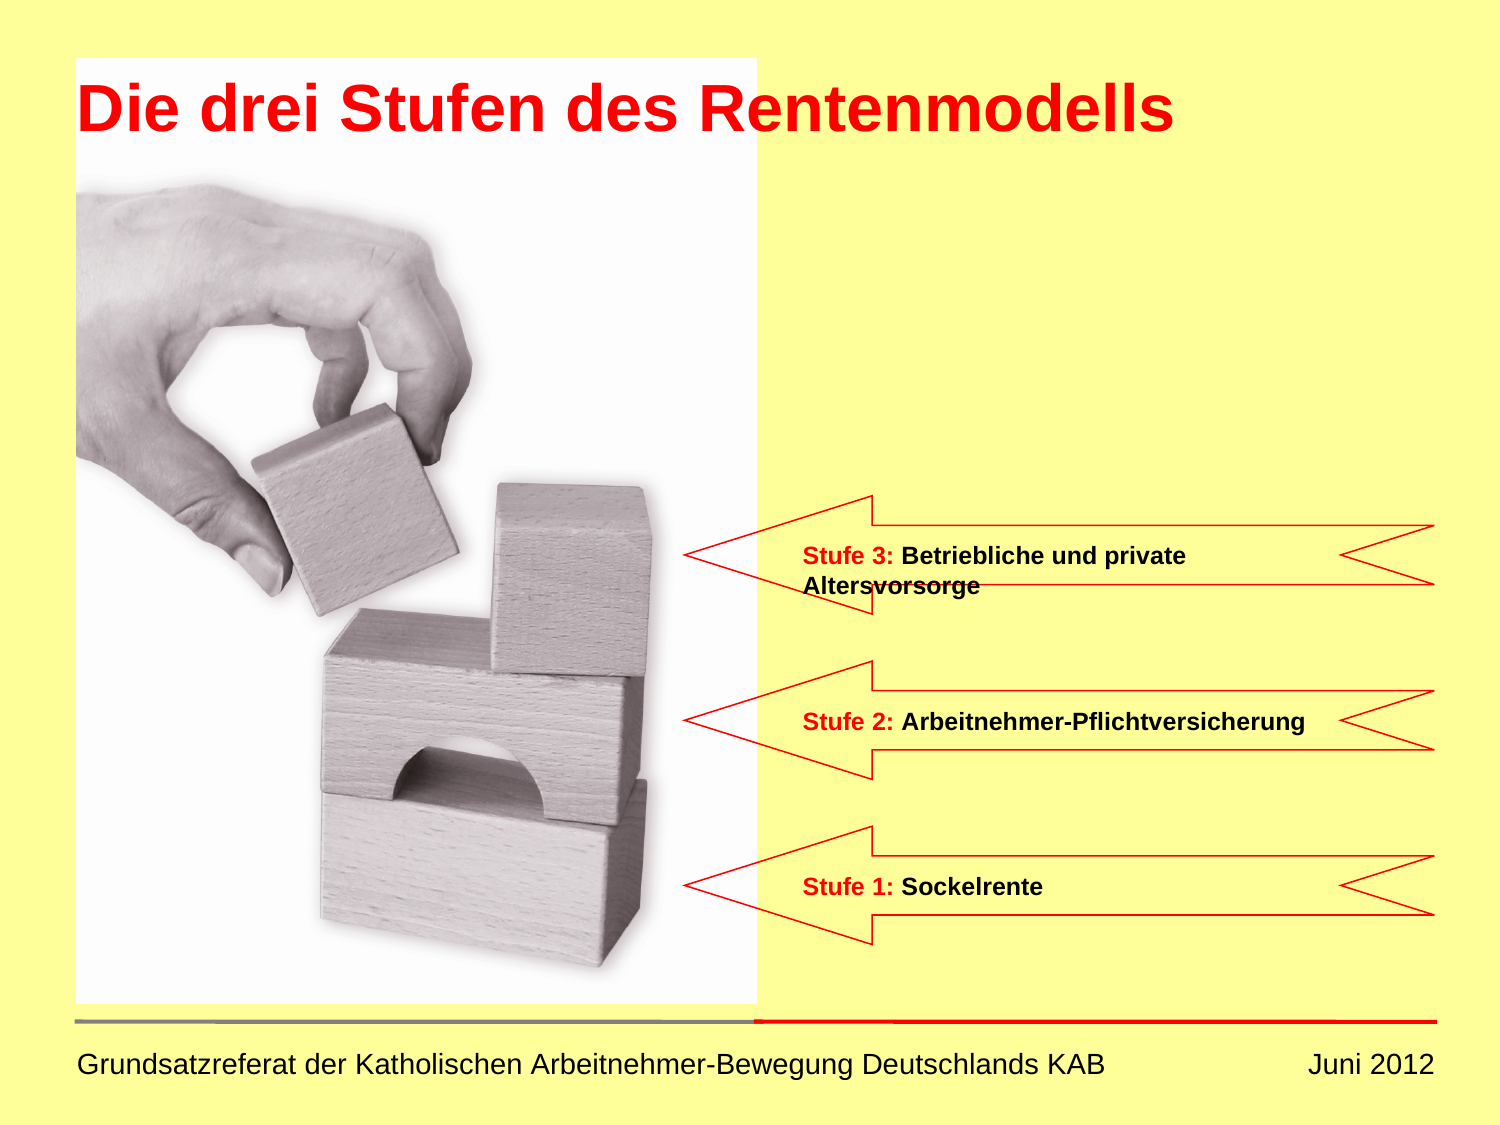

# Die drei Stufen des Rentenmodells
Stufe 3: Betriebliche und private Altersvorsorge
Stufe 2: Arbeitnehmer-Pflichtversicherung
Stufe 1: Sockelrente